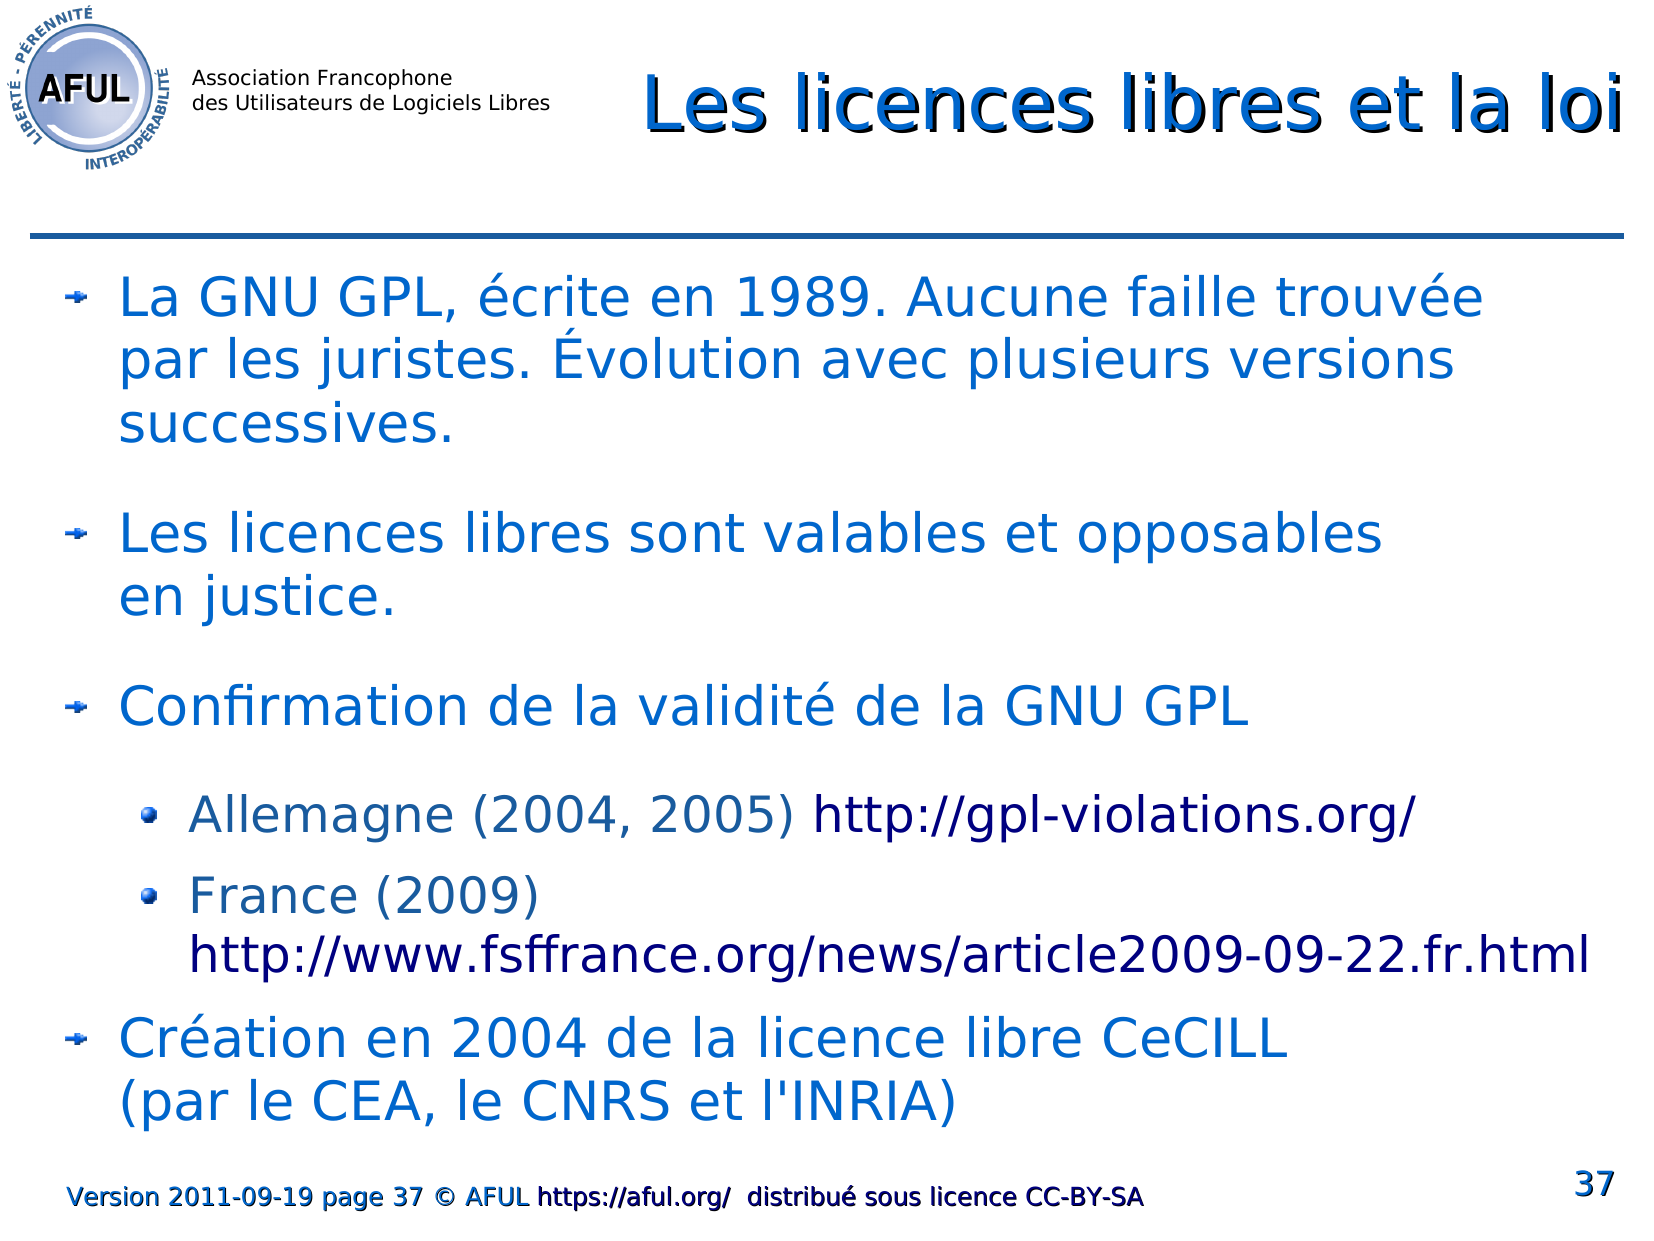

# Les licences libres et la loi
La GNU GPL, écrite en 1989. Aucune faille trouvée par les juristes. Évolution avec plusieurs versions successives.
Les licences libres sont valables et opposables
en justice.
Confirmation de la validité de la GNU GPL
Allemagne (2004, 2005) http://gpl-violations.org/
France (2009) http://www.fsffrance.org/news/article2009-09-22.fr.html
Création en 2004 de la licence libre CeCILL
(par le CEA, le CNRS et l'INRIA)